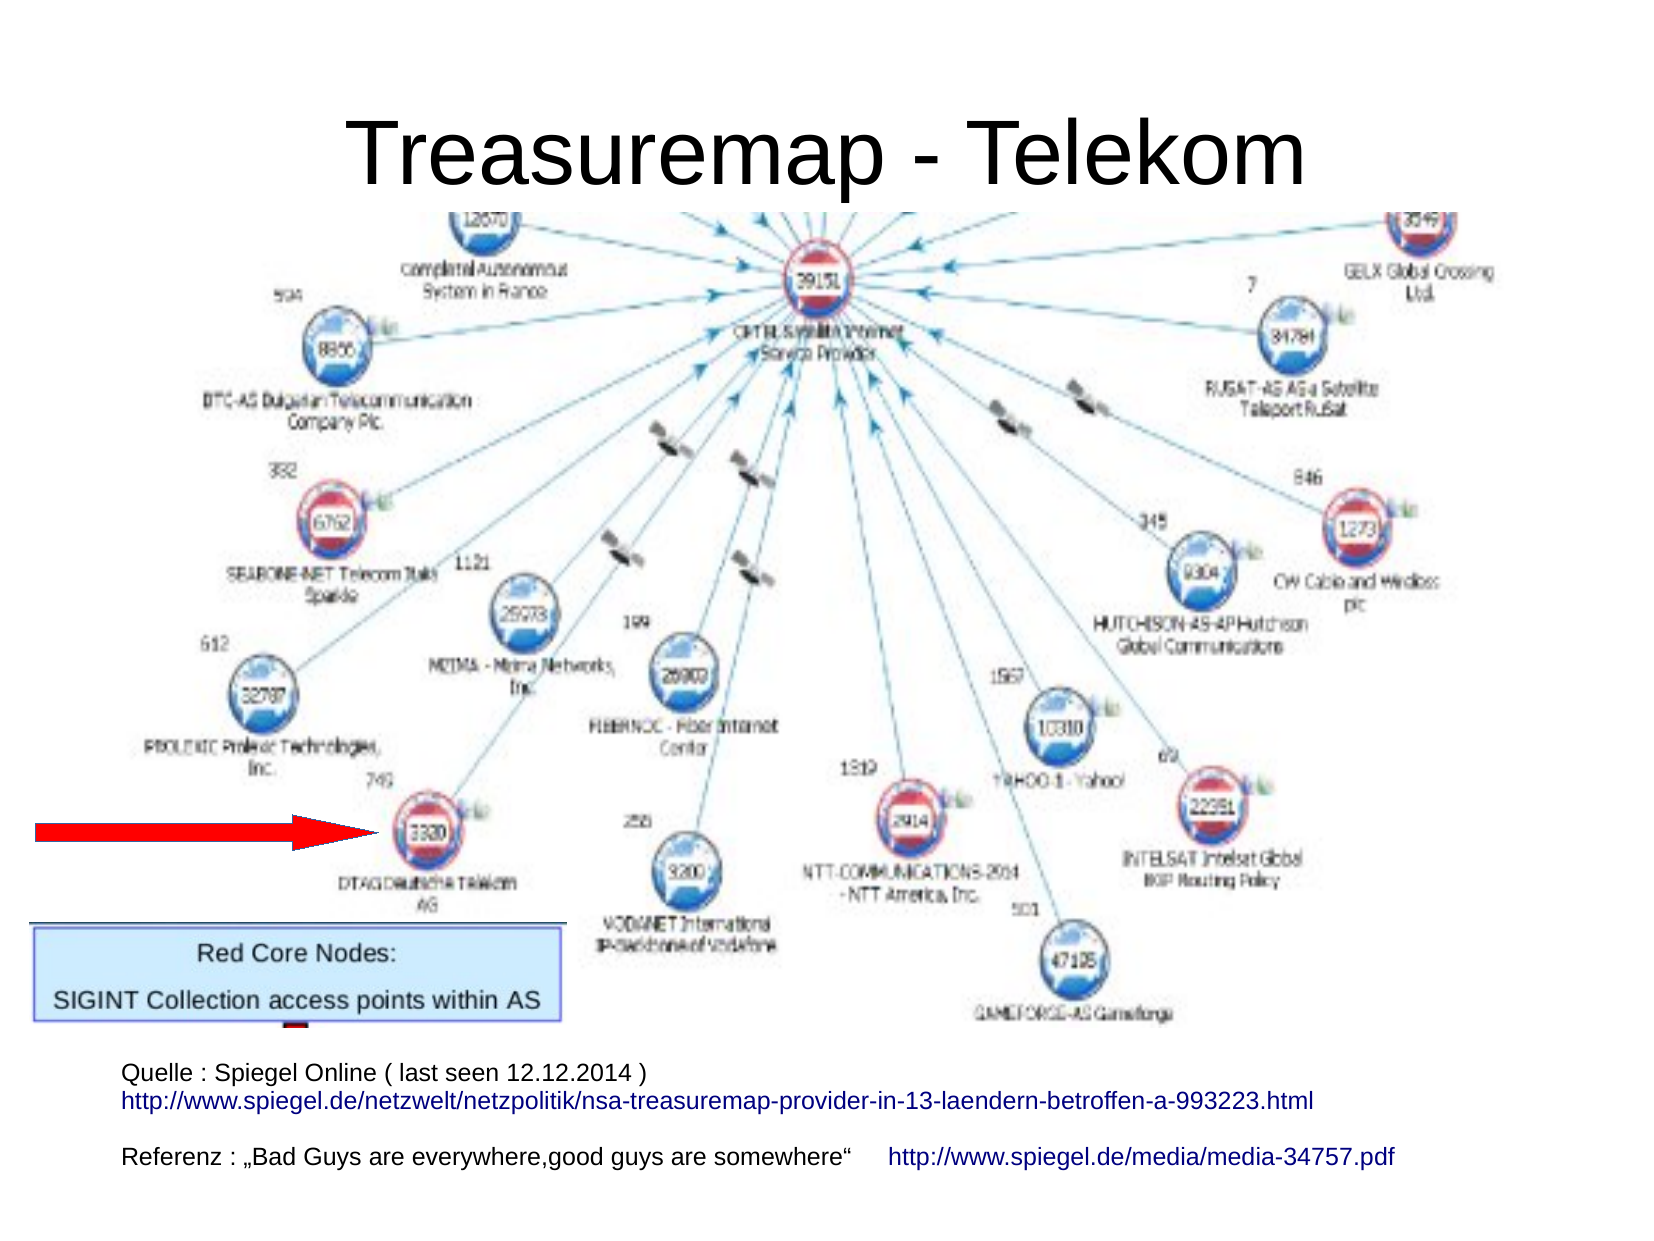

# Treasuremap - Telekom
Quelle : Spiegel Online ( last seen 12.12.2014 )
http://www.spiegel.de/netzwelt/netzpolitik/nsa-treasuremap-provider-in-13-laendern-betroffen-a-993223.html
Referenz : „Bad Guys are everywhere,good guys are somewhere“ http://www.spiegel.de/media/media-34757.pdf